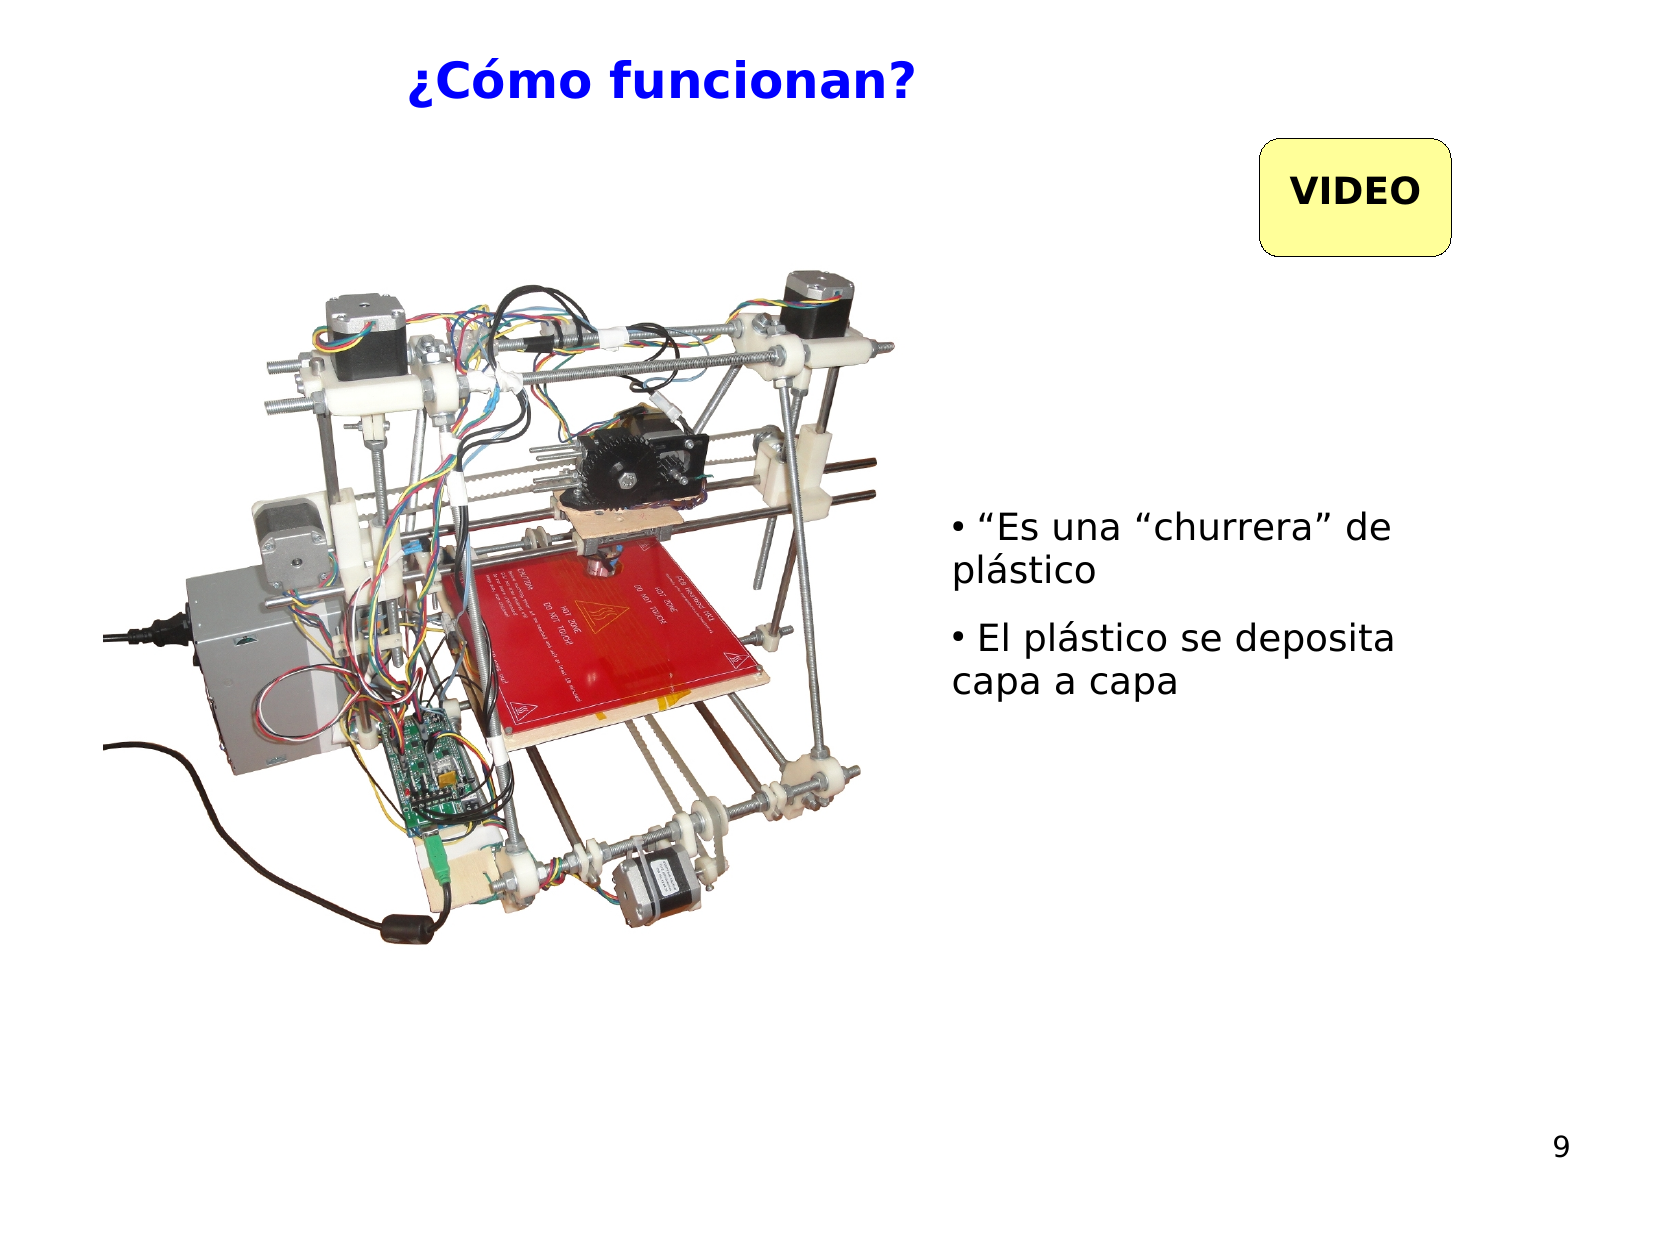

¿Cómo funcionan?
VIDEO
 “Es una “churrera” de plástico
 El plástico se deposita capa a capa
9